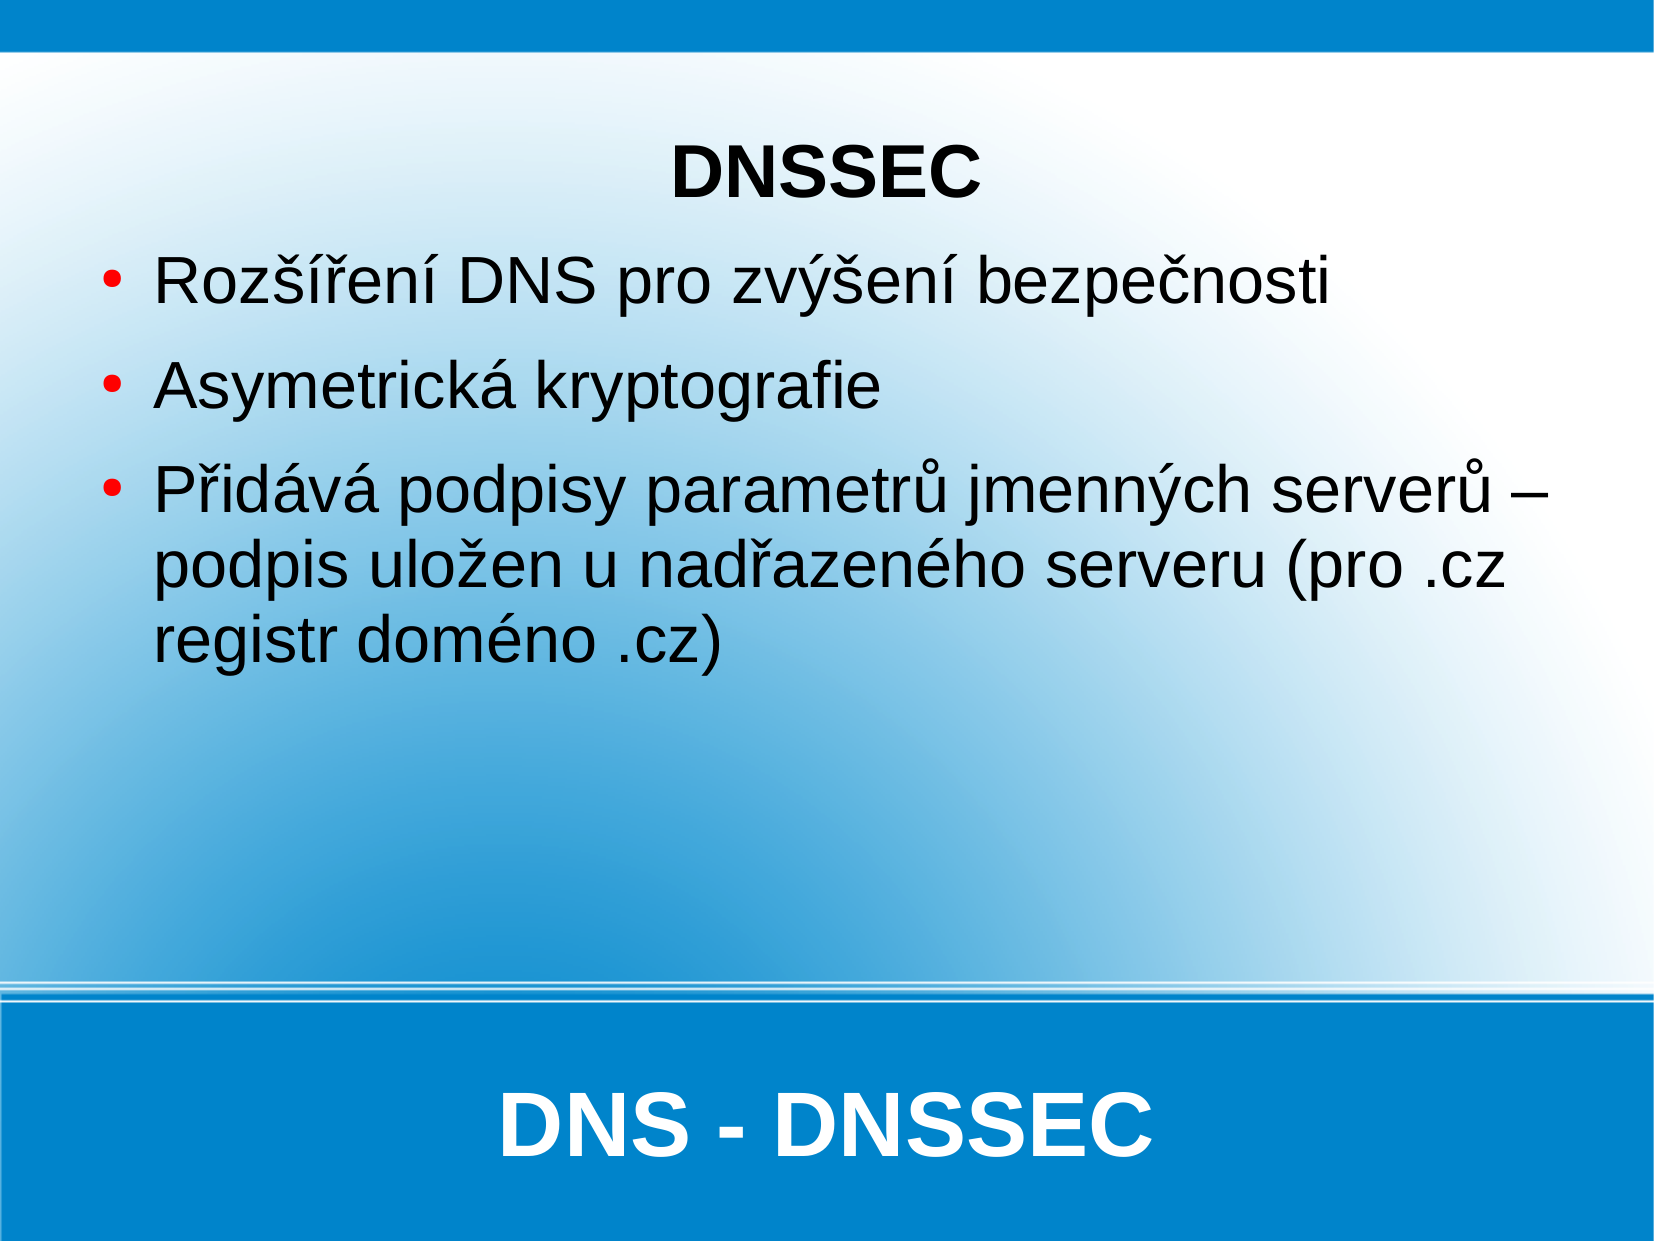

DNSSEC
Rozšíření DNS pro zvýšení bezpečnosti
Asymetrická kryptografie
Přidává podpisy parametrů jmenných serverů – podpis uložen u nadřazeného serveru (pro .cz registr doméno .cz)
# DNS - DNSSEC